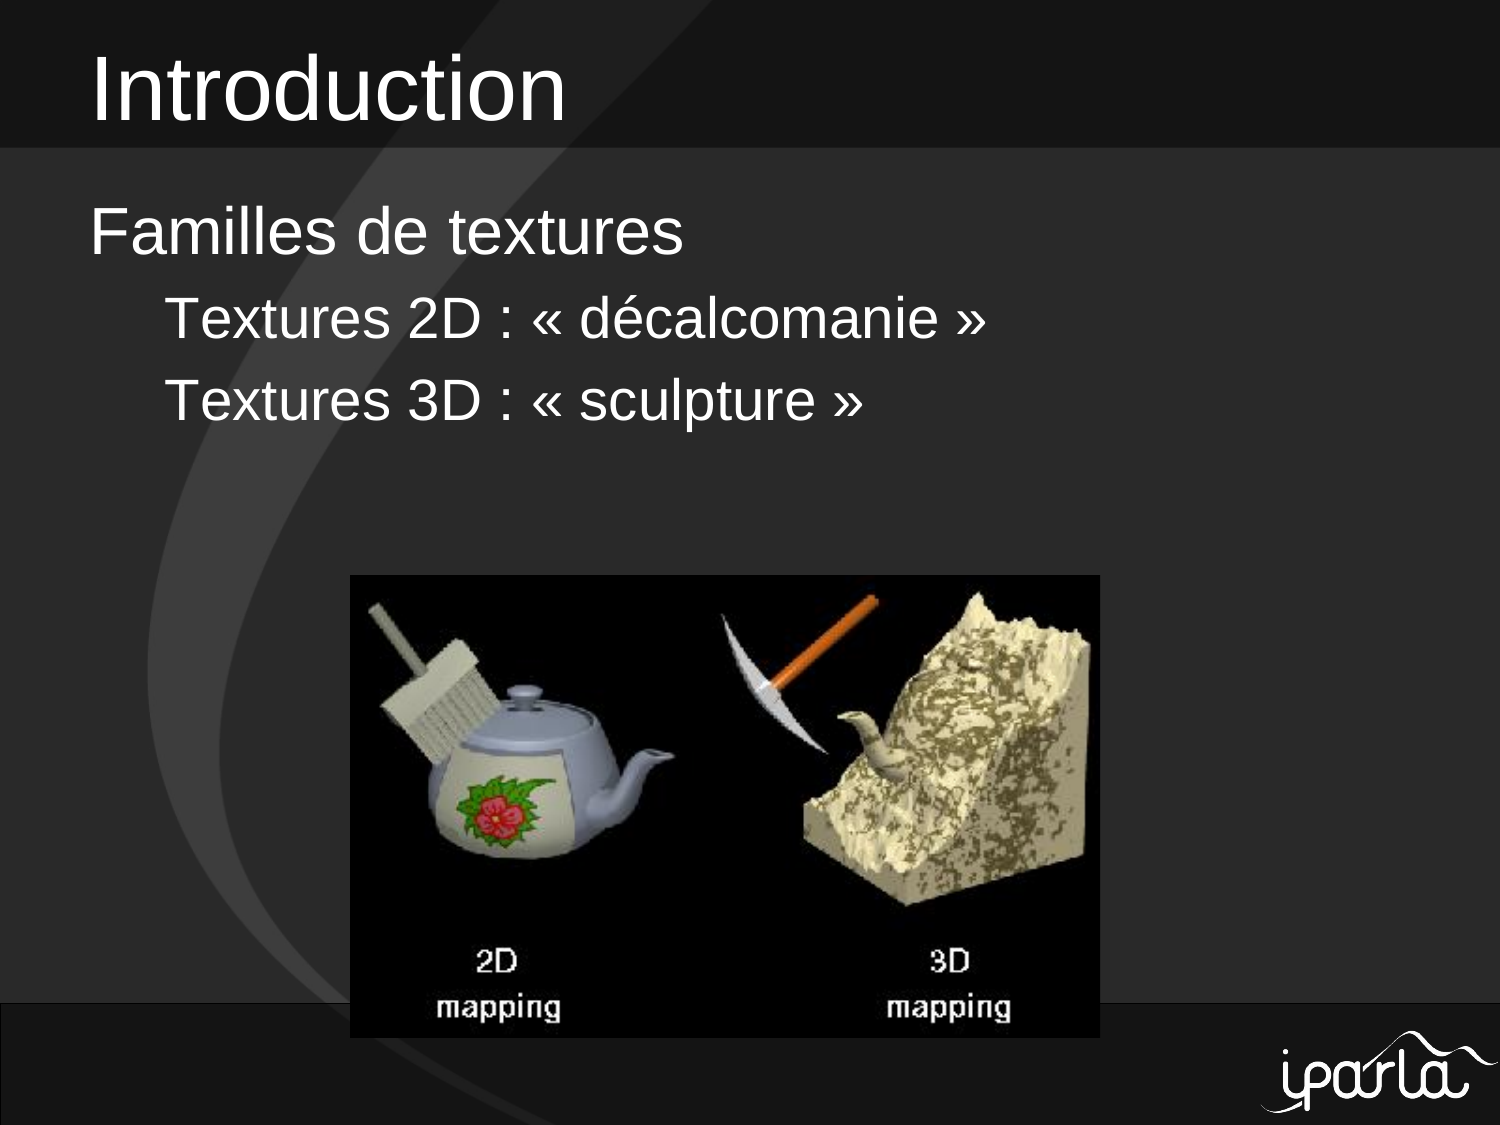

# Introduction
Familles de textures
Textures 2D : « décalcomanie »
Textures 3D : « sculpture »